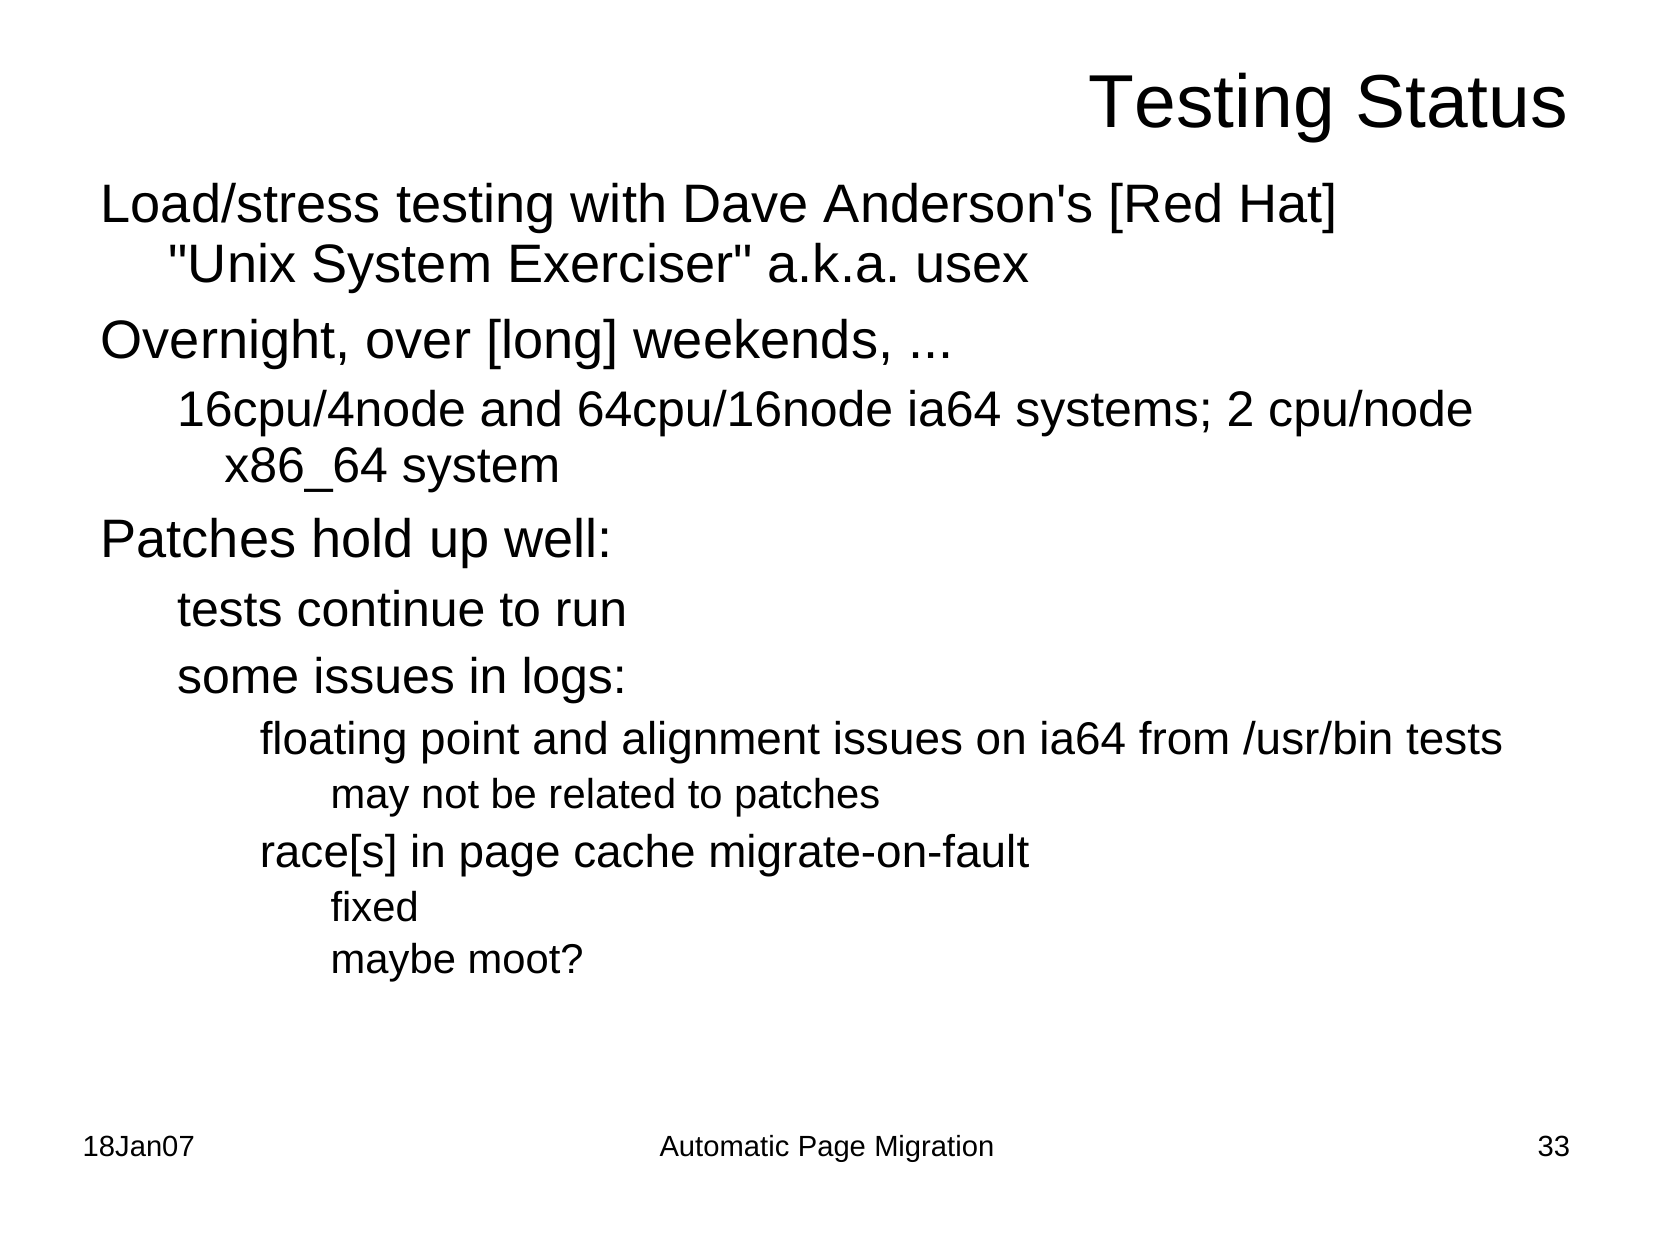

# Testing Status
Load/stress testing with Dave Anderson's [Red Hat]
 "Unix System Exerciser" a.k.a. usex
Overnight, over [long] weekends, ...
16cpu/4node and 64cpu/16node ia64 systems; 2 cpu/node x86_64 system
Patches hold up well:
tests continue to run
some issues in logs:
floating point and alignment issues on ia64 from /usr/bin tests
may not be related to patches
race[s] in page cache migrate-on-fault
fixed
maybe moot?
18Jan07
Automatic Page Migration
33